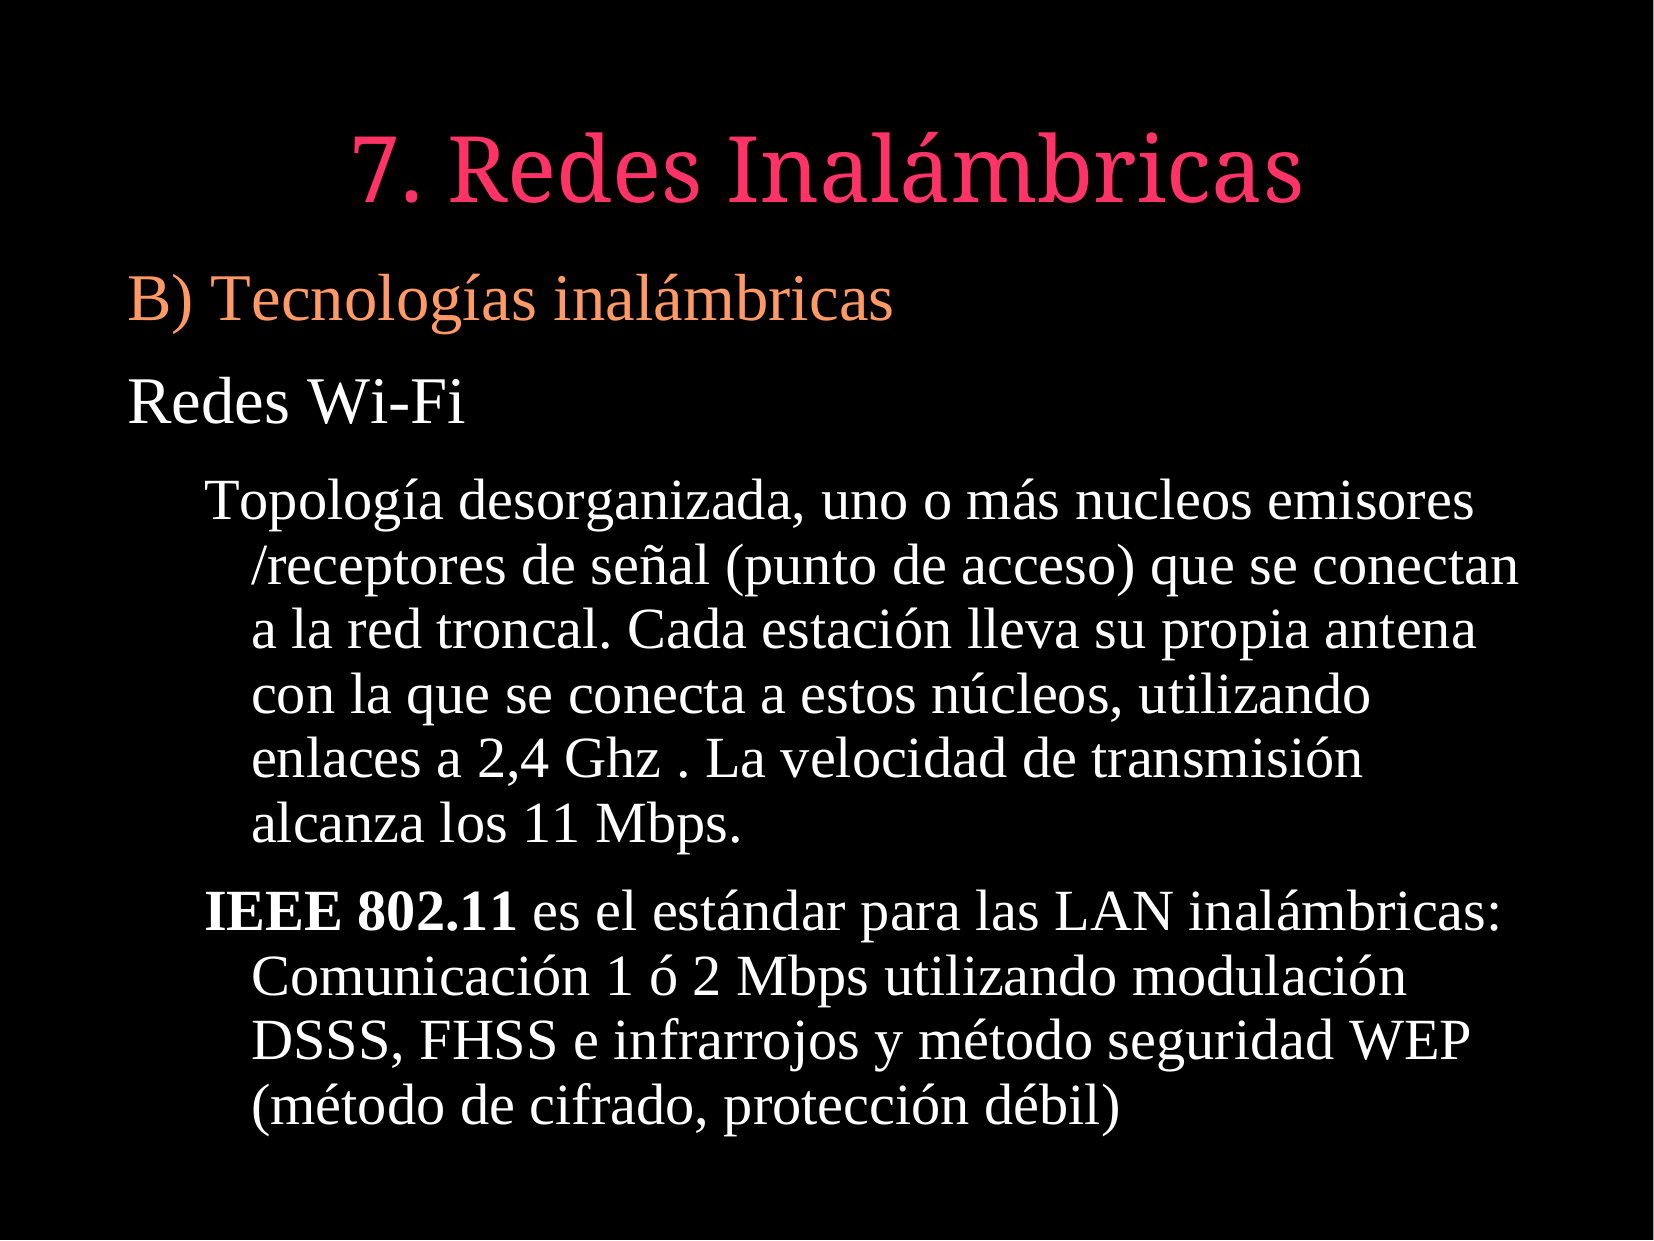

# 7. Redes Inalámbricas
B) Tecnologías inalámbricas
Redes Wi-Fi
Topología desorganizada, uno o más nucleos emisores /receptores de señal (punto de acceso) que se conectan a la red troncal. Cada estación lleva su propia antena con la que se conecta a estos núcleos, utilizando enlaces a 2,4 Ghz . La velocidad de transmisión alcanza los 11 Mbps.
IEEE 802.11 es el estándar para las LAN inalámbricas: Comunicación 1 ó 2 Mbps utilizando modulación DSSS, FHSS e infrarrojos y método seguridad WEP (método de cifrado, protección débil)